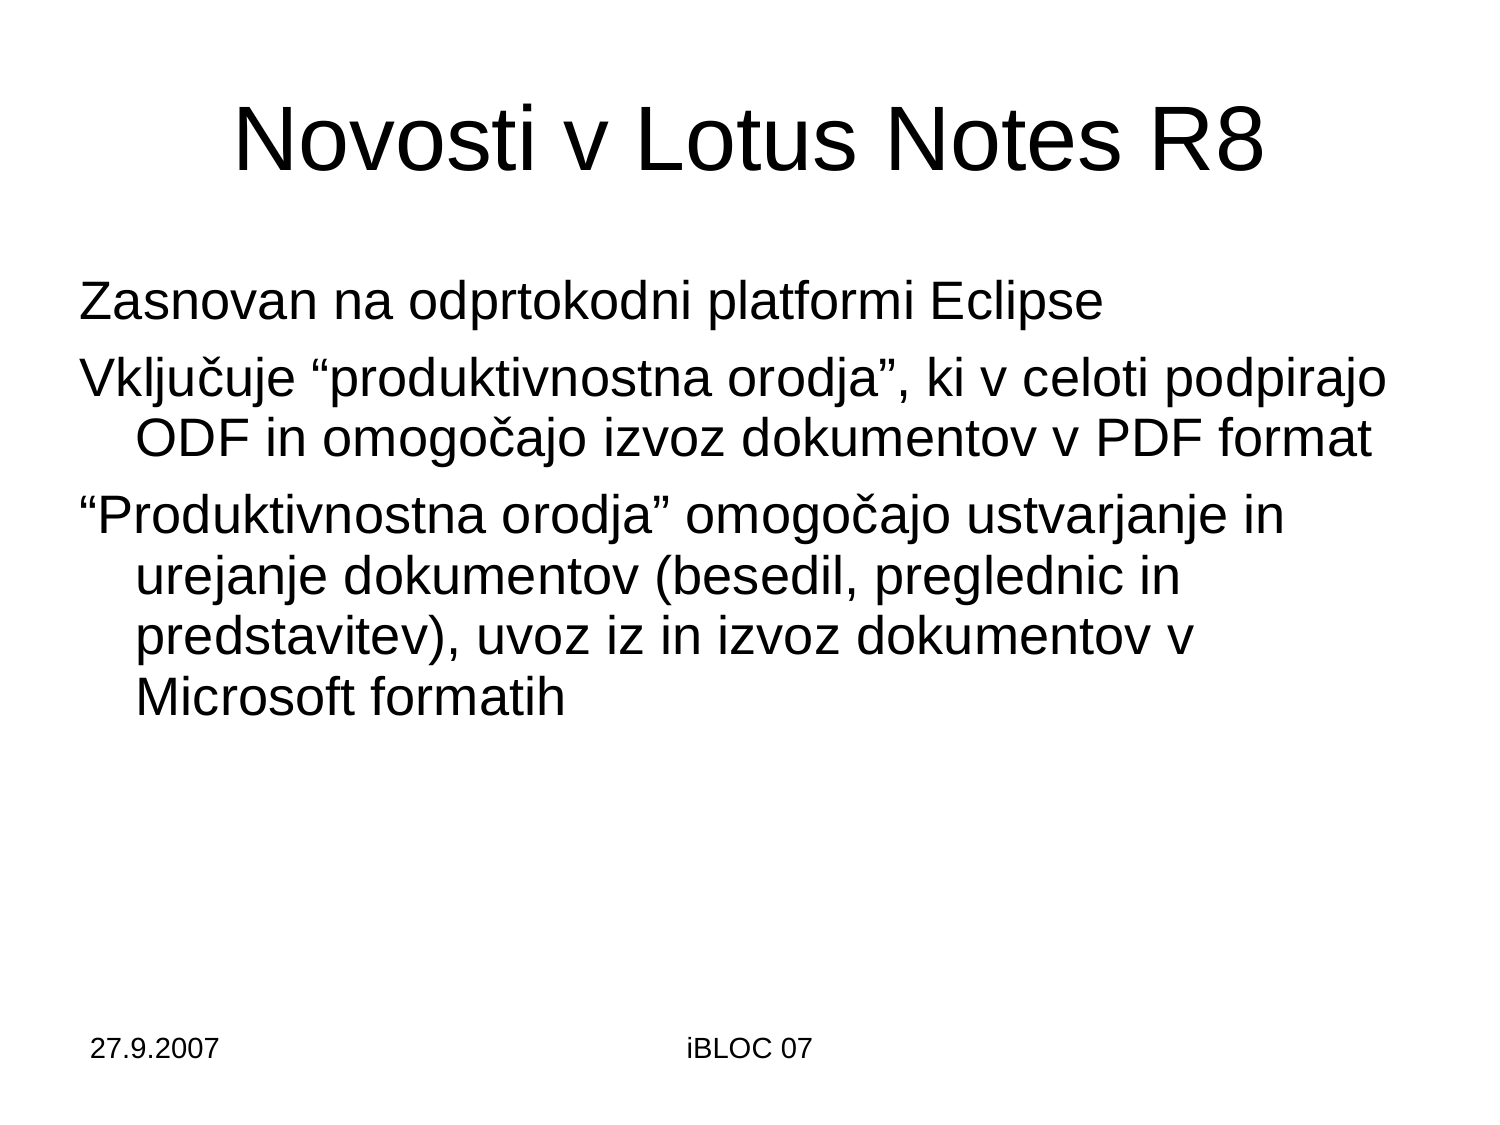

# Novosti v Lotus Notes R8
Zasnovan na odprtokodni platformi Eclipse
Vključuje “produktivnostna orodja”, ki v celoti podpirajo ODF in omogočajo izvoz dokumentov v PDF format
“Produktivnostna orodja” omogočajo ustvarjanje in urejanje dokumentov (besedil, preglednic in predstavitev), uvoz iz in izvoz dokumentov v Microsoft formatih